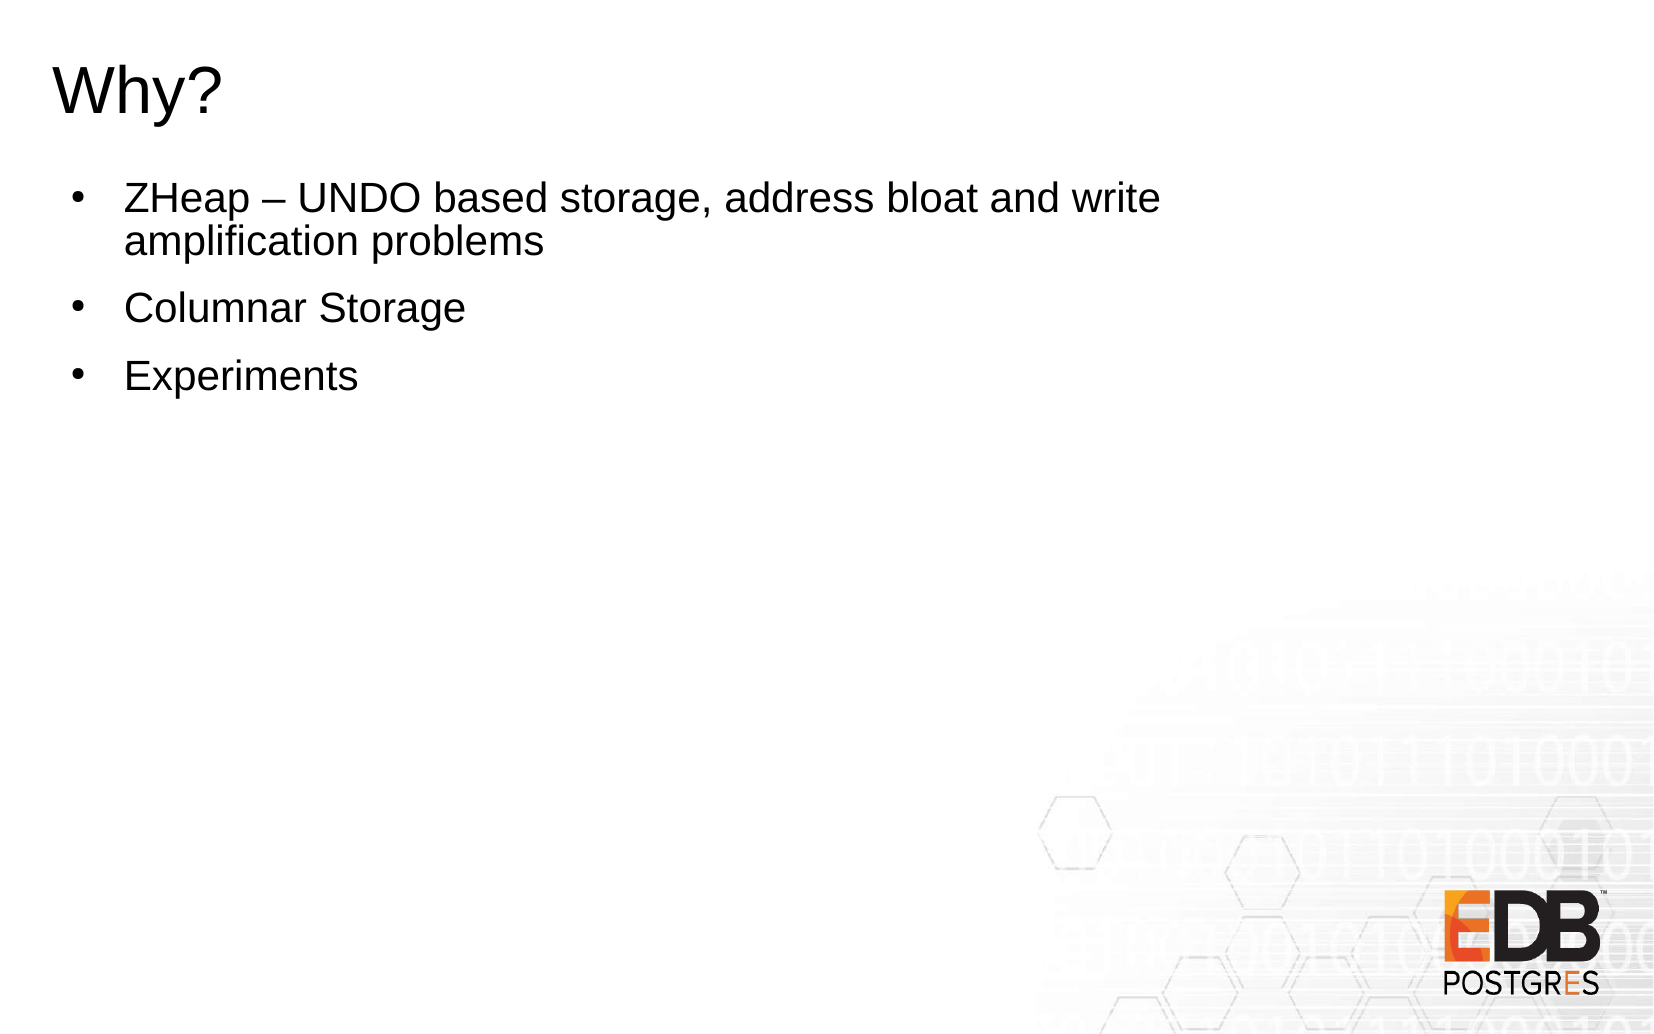

# Why?
ZHeap – UNDO based storage, address bloat and write amplification problems
Columnar Storage
Experiments